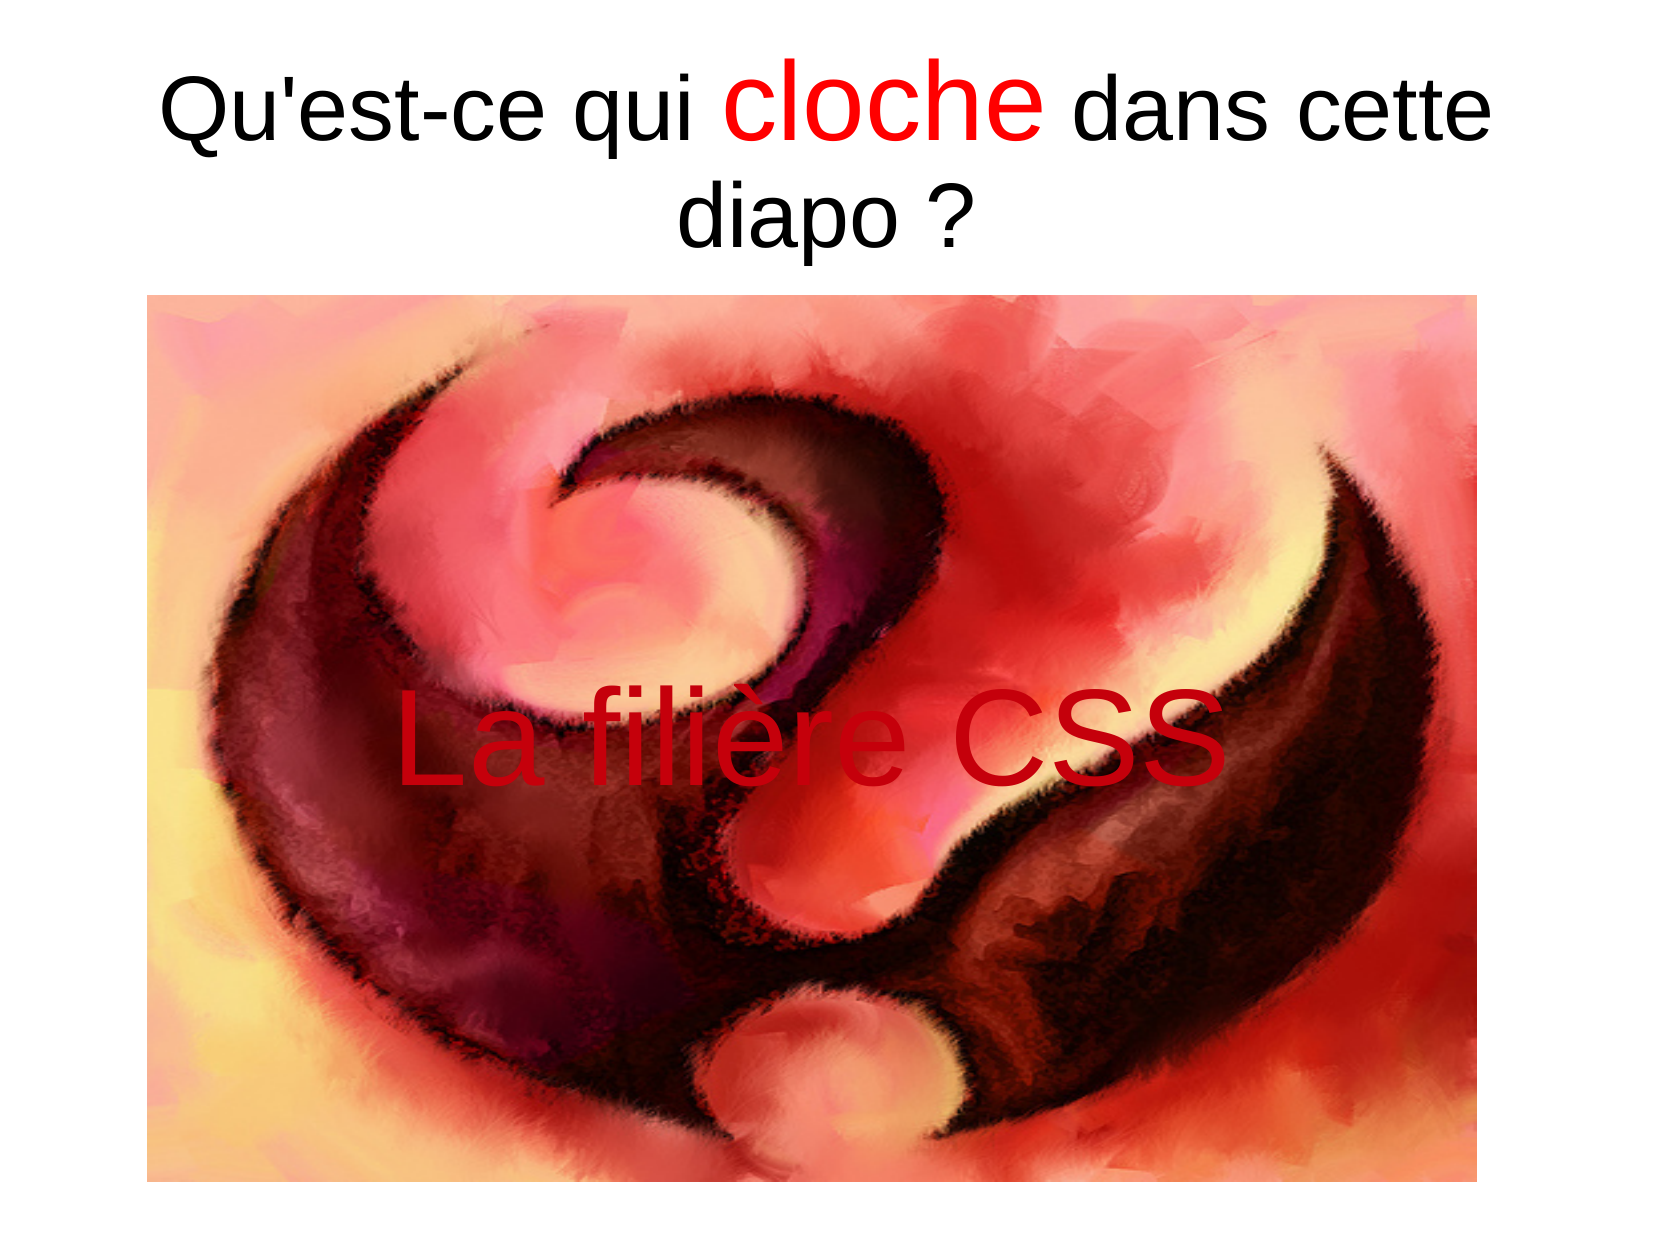

# Qu'est-ce qui cloche dans cette diapo ?
La filière CSS